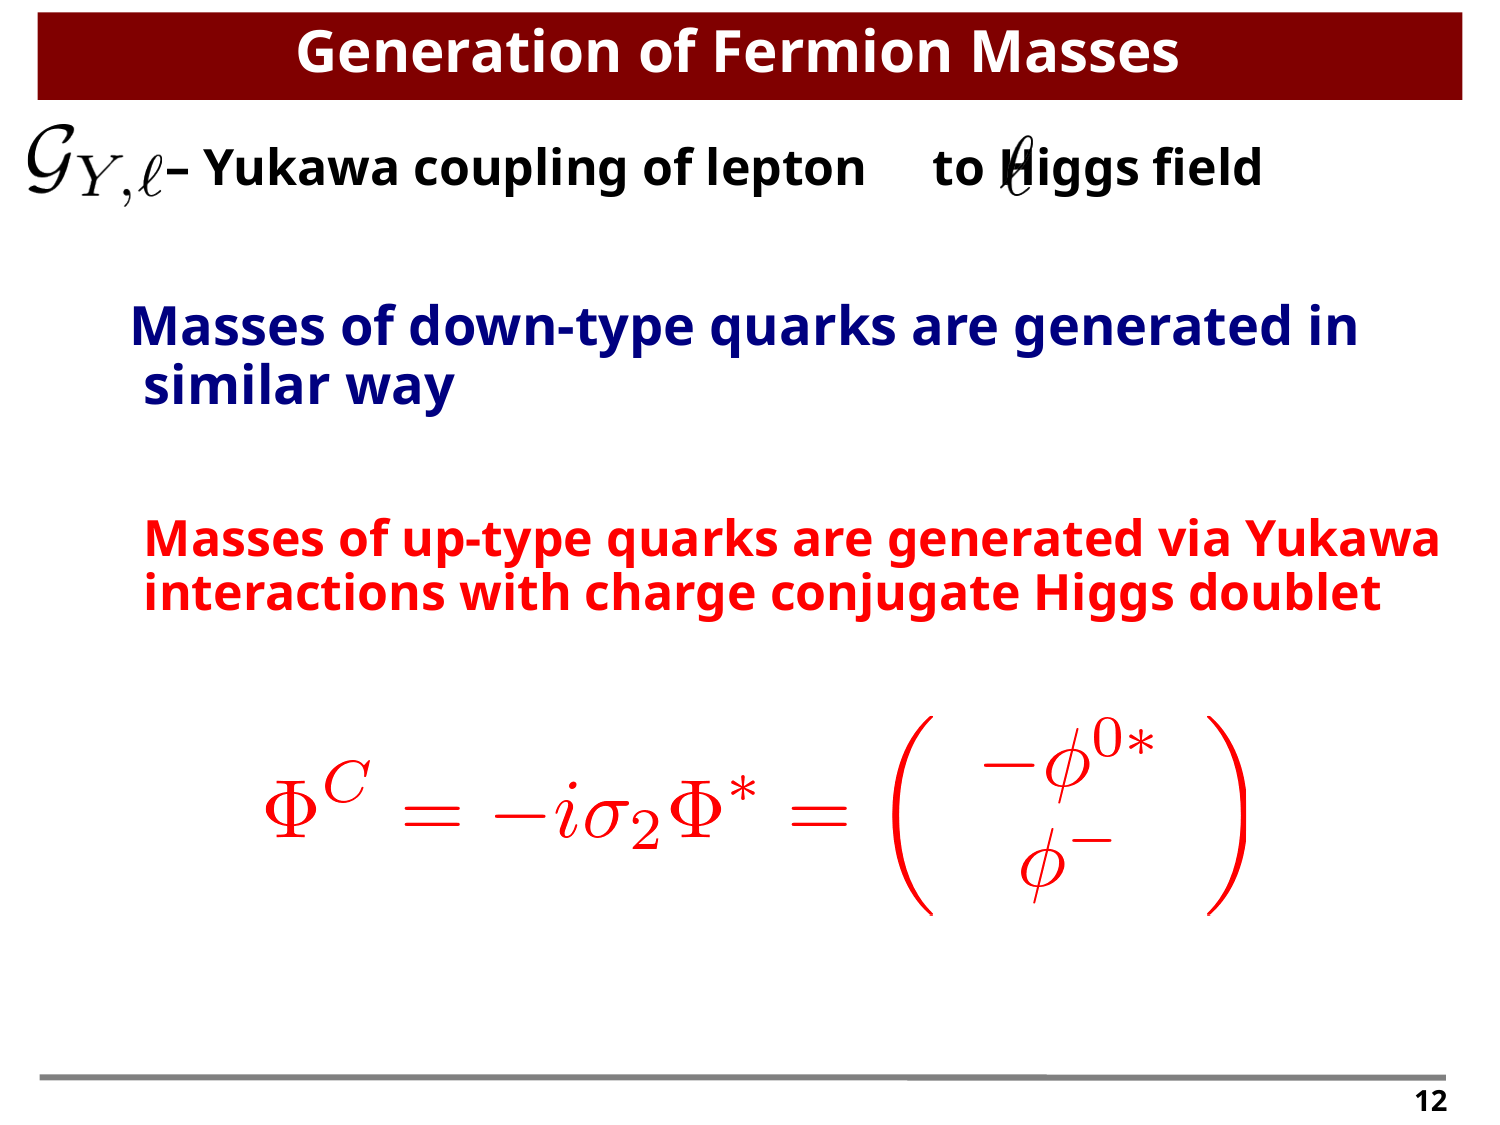

# Generation of Fermion Masses
 – Yukawa coupling of lepton to Higgs field
 Masses of down-type quarks are generated in similar way
 	Masses of up-type quarks are generated via Yukawa interactions with charge conjugate Higgs doublet